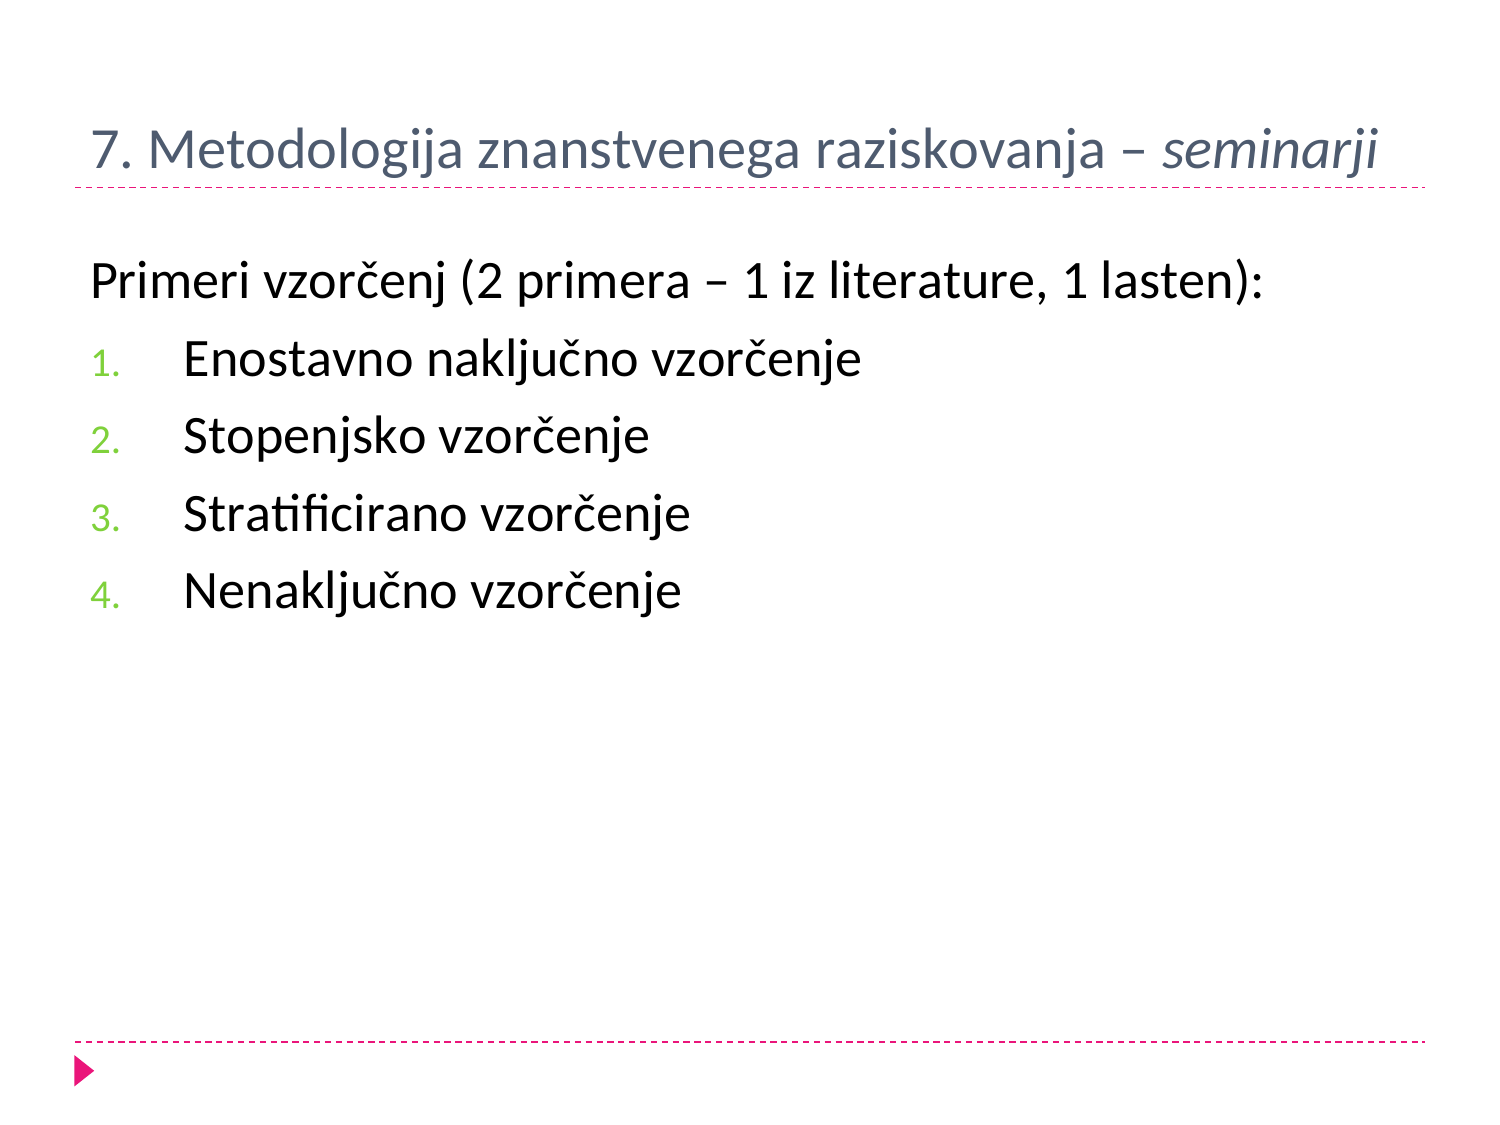

# 7. Metodologija znanstvenega raziskovanja – seminarji
Primeri vzorčenj (2 primera – 1 iz literature, 1 lasten):
Enostavno naključno vzorčenje
Stopenjsko vzorčenje
Stratificirano vzorčenje
Nenaključno vzorčenje